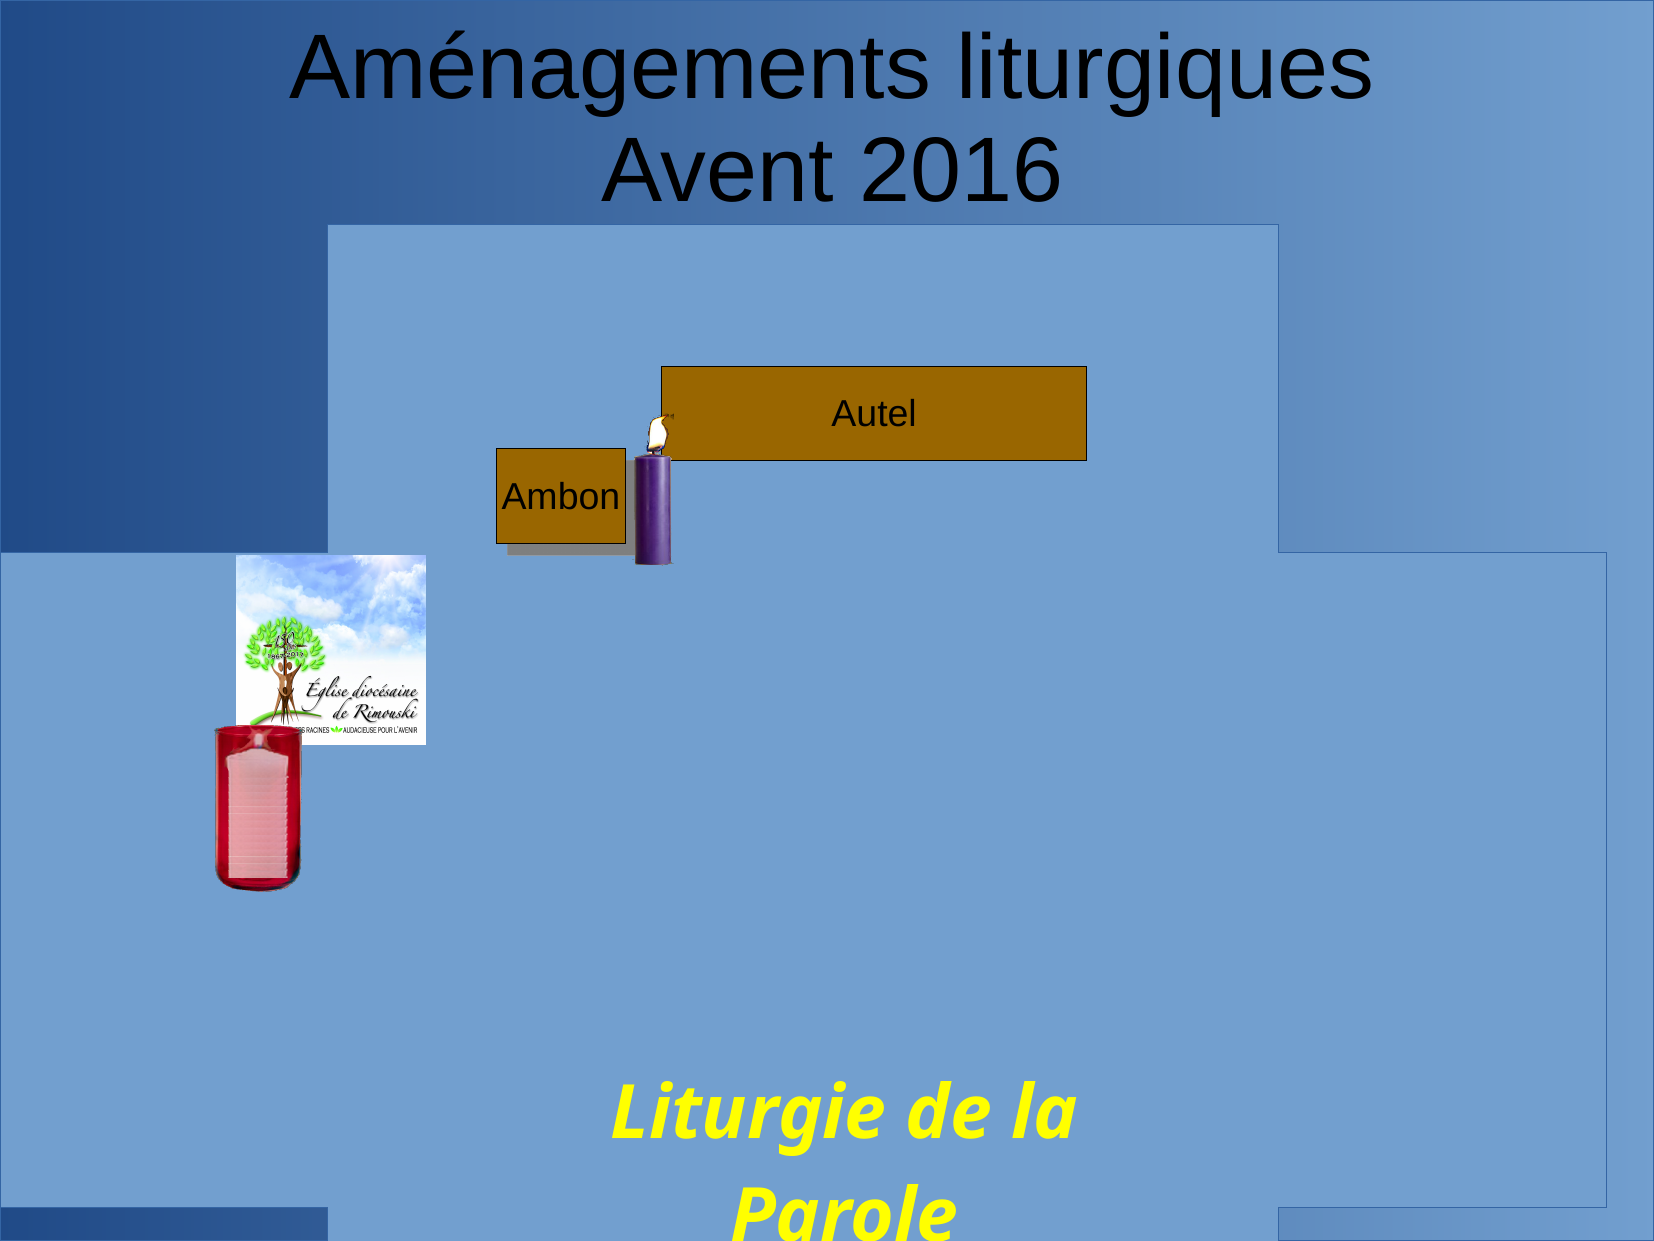

# Aménagements liturgiques Avent 2016
Autel
Ambon
Liturgie de la Parole
Semaine 1 – 27 nov.